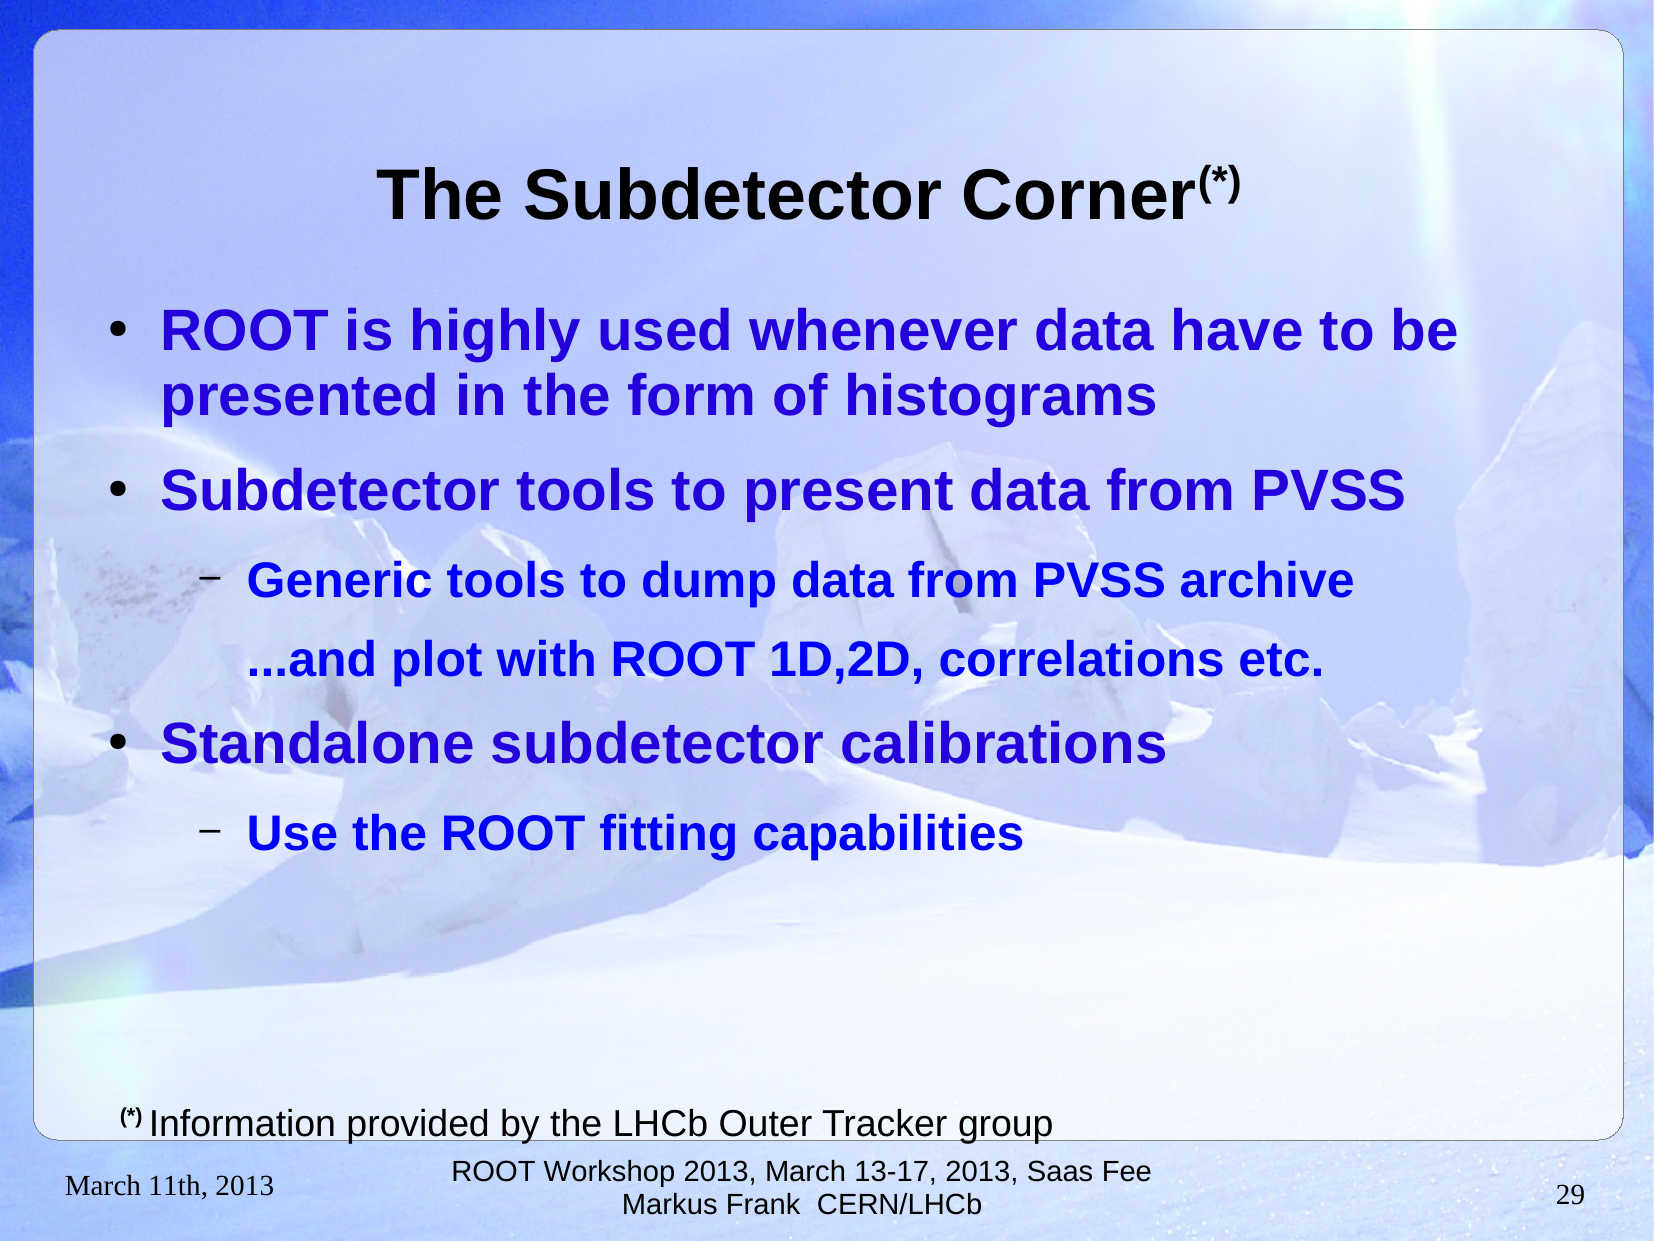

# The Subdetector Corner(*)
ROOT is highly used whenever data have to be presented in the form of histograms
Subdetector tools to present data from PVSS
Generic tools to dump data from PVSS archive
...and plot with ROOT 1D,2D, correlations etc.
Standalone subdetector calibrations
Use the ROOT fitting capabilities
(*) Information provided by the LHCb Outer Tracker group
March 11th, 2013
29